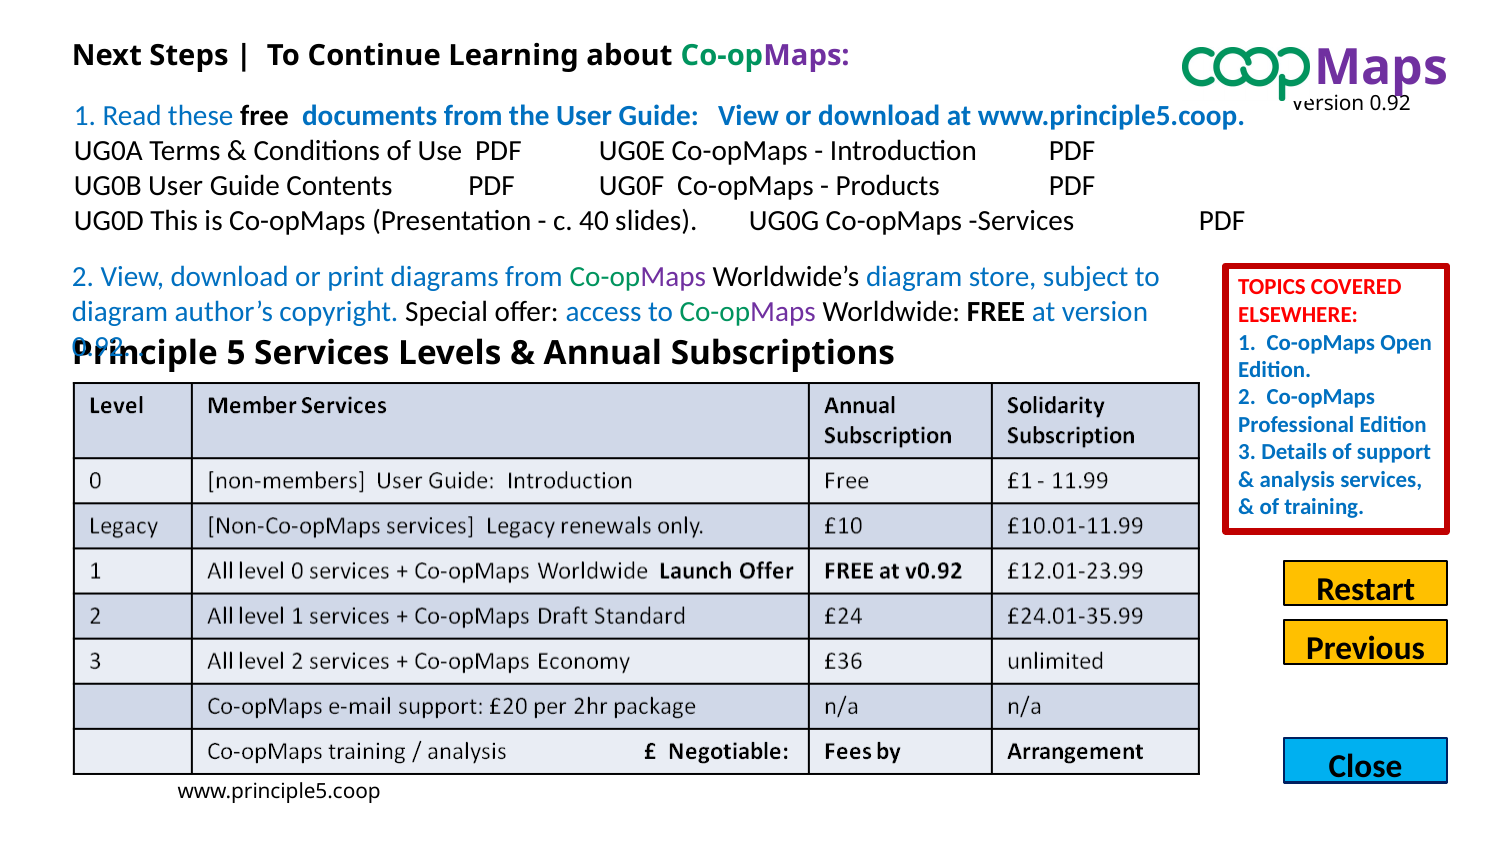

Maps
Version 0.92
Next Steps | To Continue Learning about Co-opMaps:
1. Read these free documents from the User Guide: View or download at www.principle5.coop.
UG0A Terms & Conditions of Use PDF		UG0E Co-opMaps - Introduction 	PDF
UG0B User Guide Contents 	 PDF		UG0F Co-opMaps - Products		PDF
UG0D This is Co-opMaps (Presentation - c. 40 slides). 	UG0G Co-opMaps -Services		PDF
2. View, download or print diagrams from Co-opMaps Worldwide’s diagram store, subject to diagram author’s copyright. Special offer: access to Co-opMaps Worldwide: FREE at version 0.92. .
TOPICS COVERED ELSEWHERE:
1. Co-opMaps Open Edition.
2. Co-opMaps Professional Edition
3. Details of support
& analysis services,
& of training.
Principle 5 Services Levels & Annual Subscriptions
Restart
Previous
Close
 www.principle5.coop